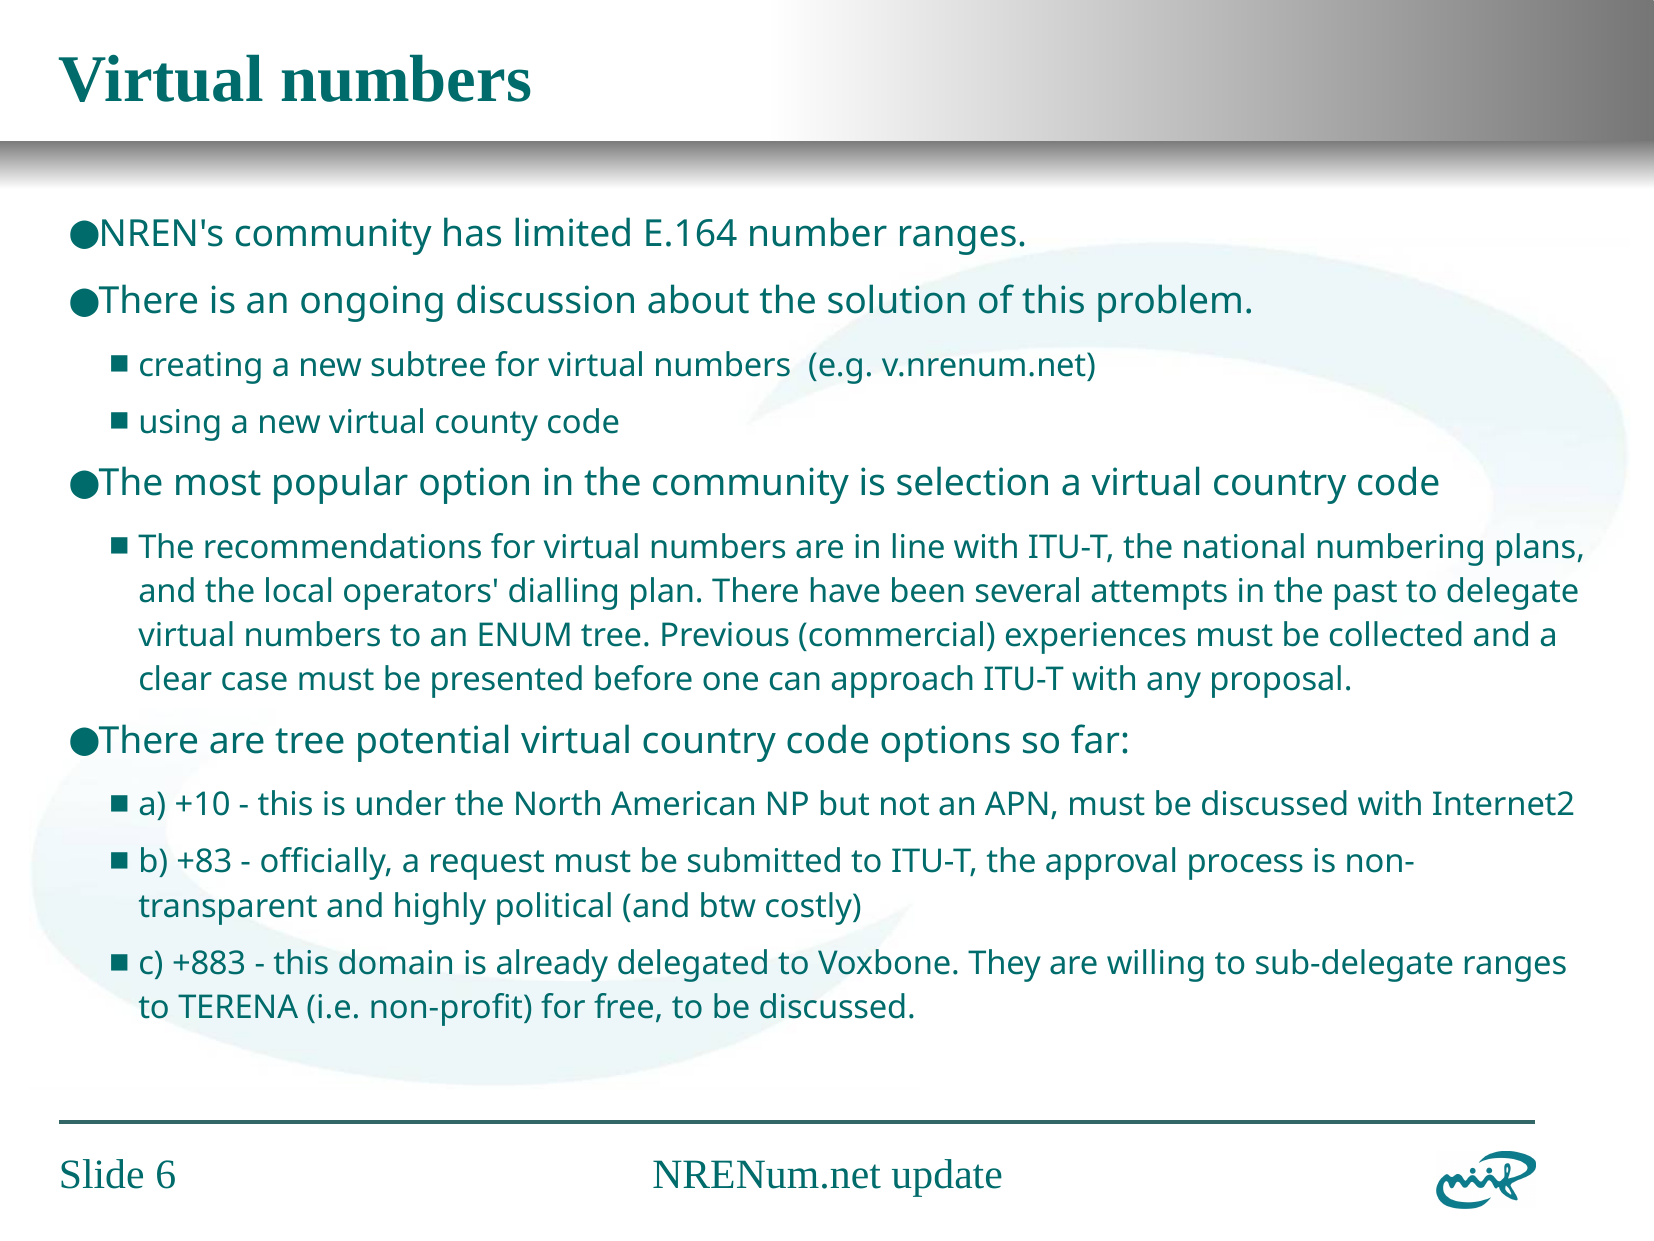

# Virtual numbers
NREN's community has limited E.164 number ranges.
There is an ongoing discussion about the solution of this problem.
creating a new subtree for virtual numbers (e.g. v.nrenum.net)
using a new virtual county code
The most popular option in the community is selection a virtual country code
The recommendations for virtual numbers are in line with ITU-T, the national numbering plans, and the local operators' dialling plan. There have been several attempts in the past to delegate virtual numbers to an ENUM tree. Previous (commercial) experiences must be collected and a clear case must be presented before one can approach ITU-T with any proposal.
There are tree potential virtual country code options so far:
a) +10 - this is under the North American NP but not an APN, must be discussed with Internet2
b) +83 - officially, a request must be submitted to ITU-T, the approval process is non-transparent and highly political (and btw costly)
c) +883 - this domain is already delegated to Voxbone. They are willing to sub-delegate ranges to TERENA (i.e. non-profit) for free, to be discussed.
6
NRENum.net update